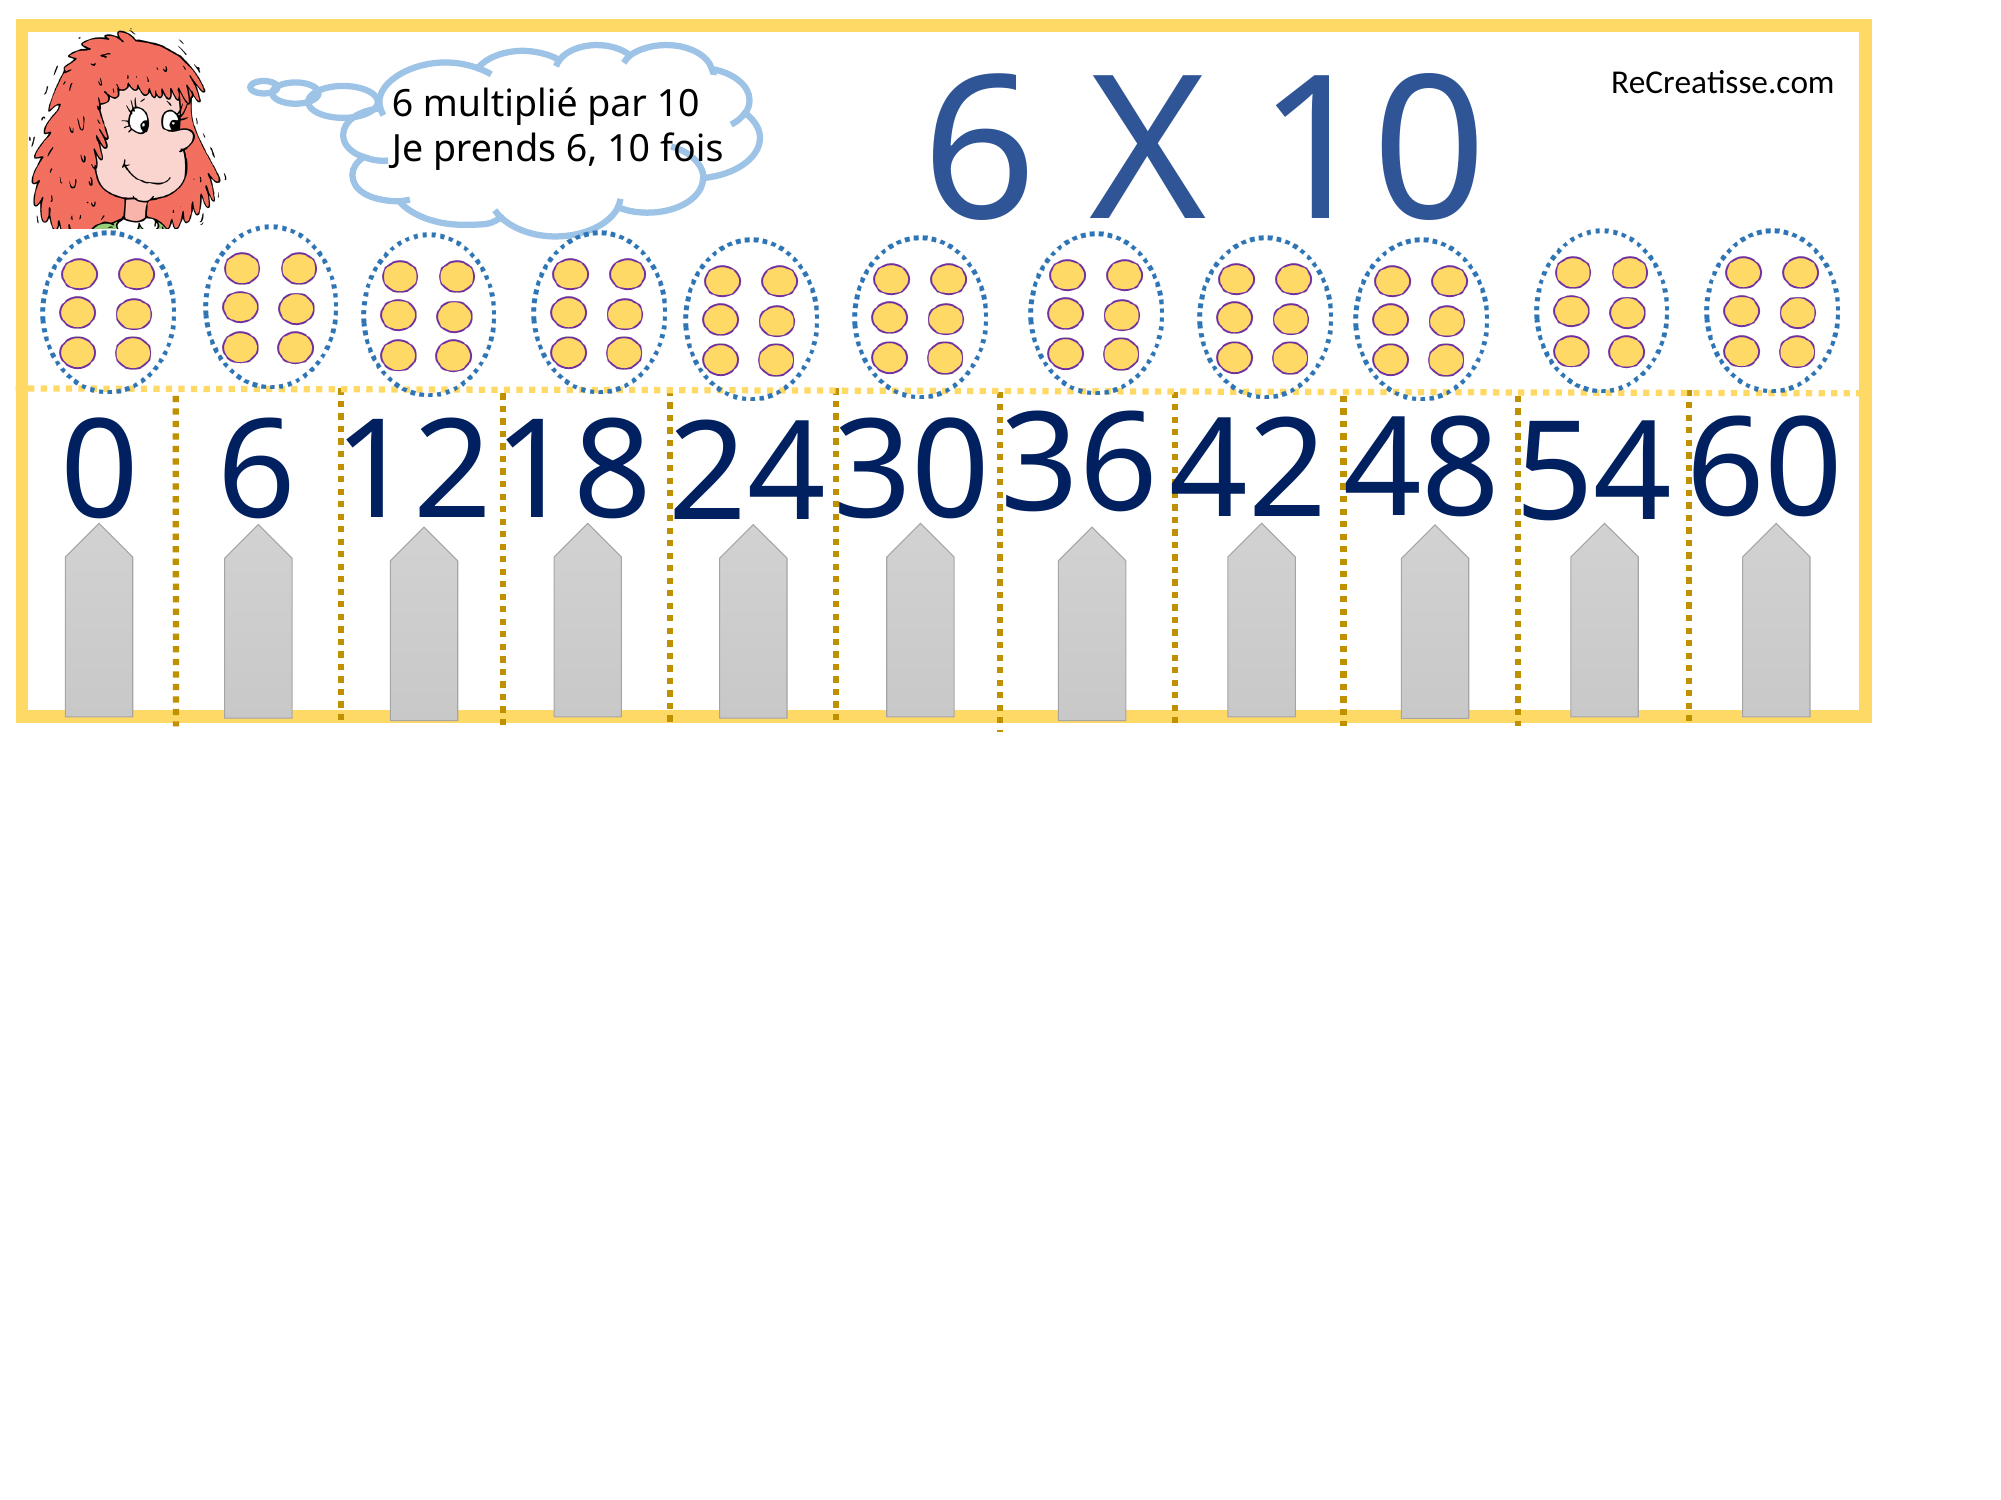

6 X 10
ReCreatisse.com
6 multiplié par 10
Je prends 6, 10 fois
36
48
60
42
0
6
12
18
30
54
24